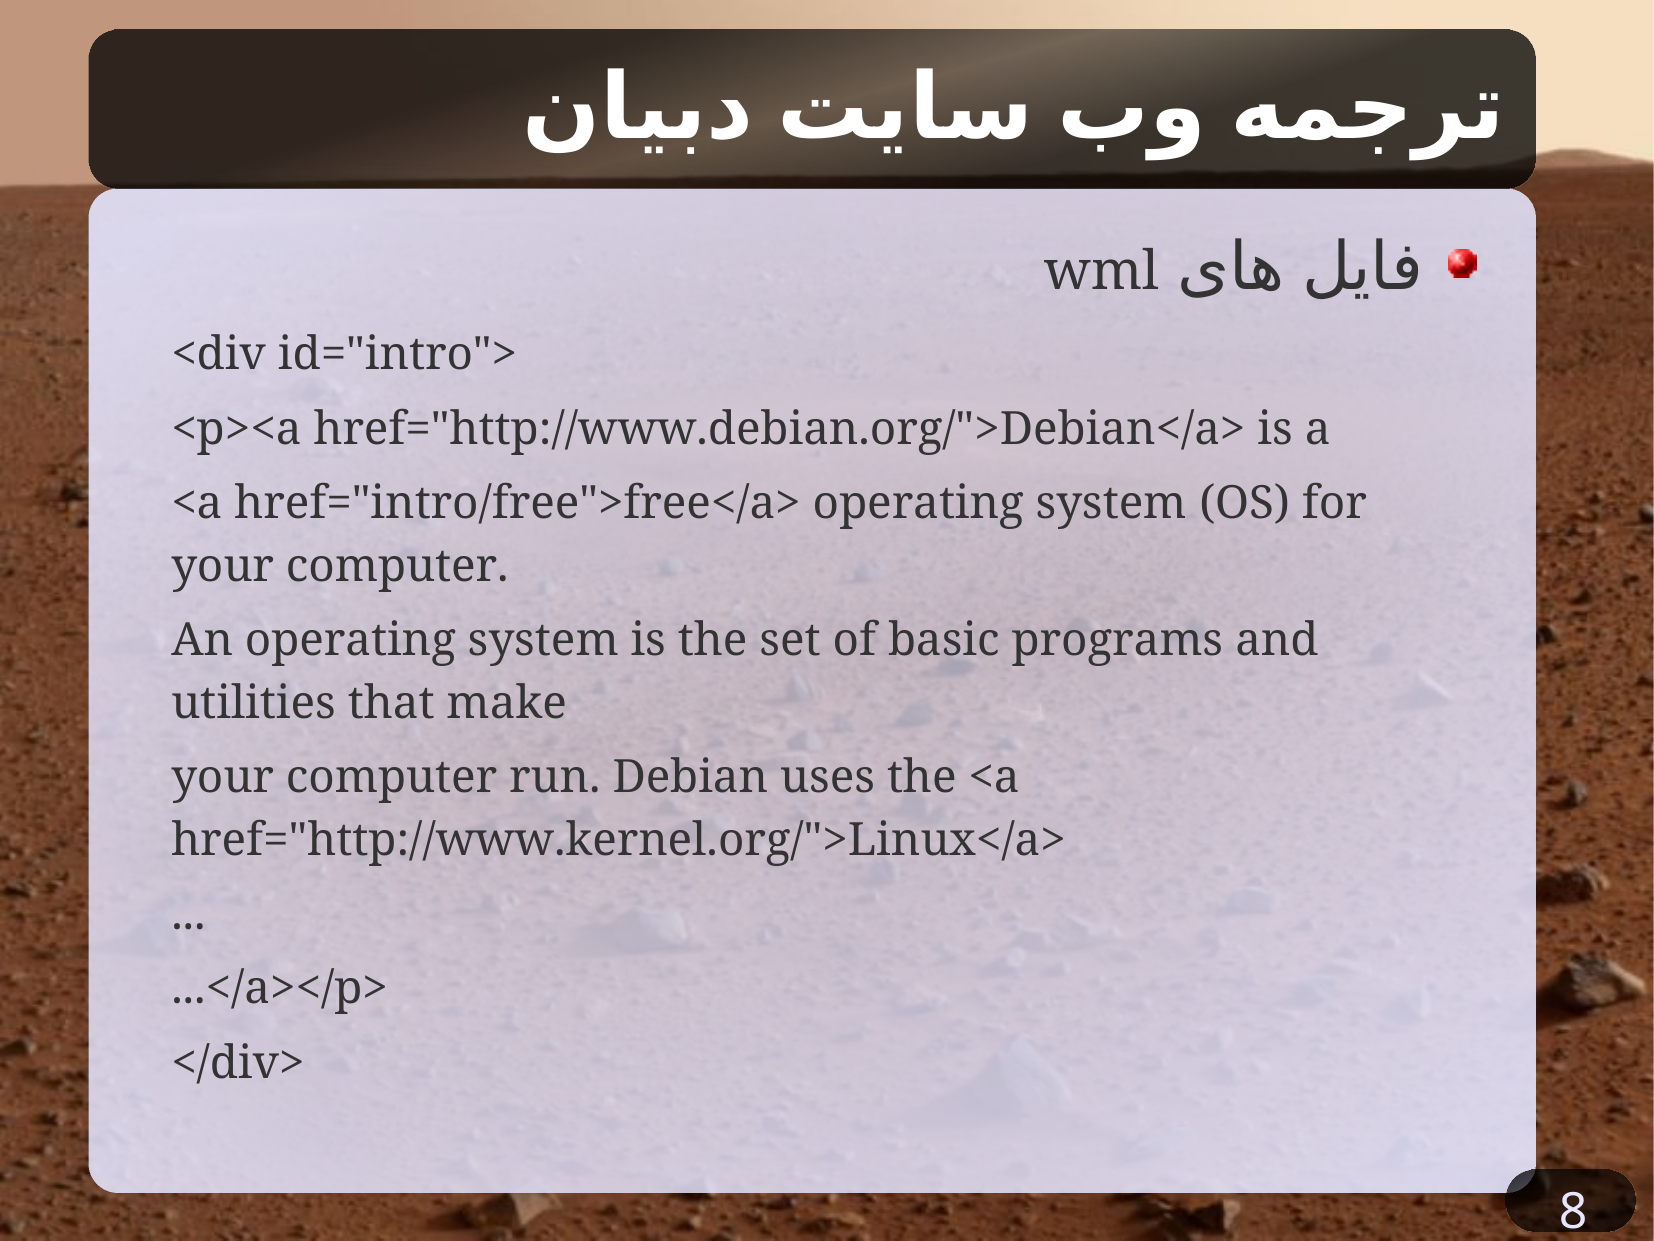

# ترجمه وب سایت دبیان
فایل های wml
<div id="intro">
<p><a href="http://www.debian.org/">Debian</a> is a
<a href="intro/free">free</a> operating system (OS) for your computer.
An operating system is the set of basic programs and utilities that make
your computer run. Debian uses the <a href="http://www.kernel.org/">Linux</a>
...
...</a></p>
</div>